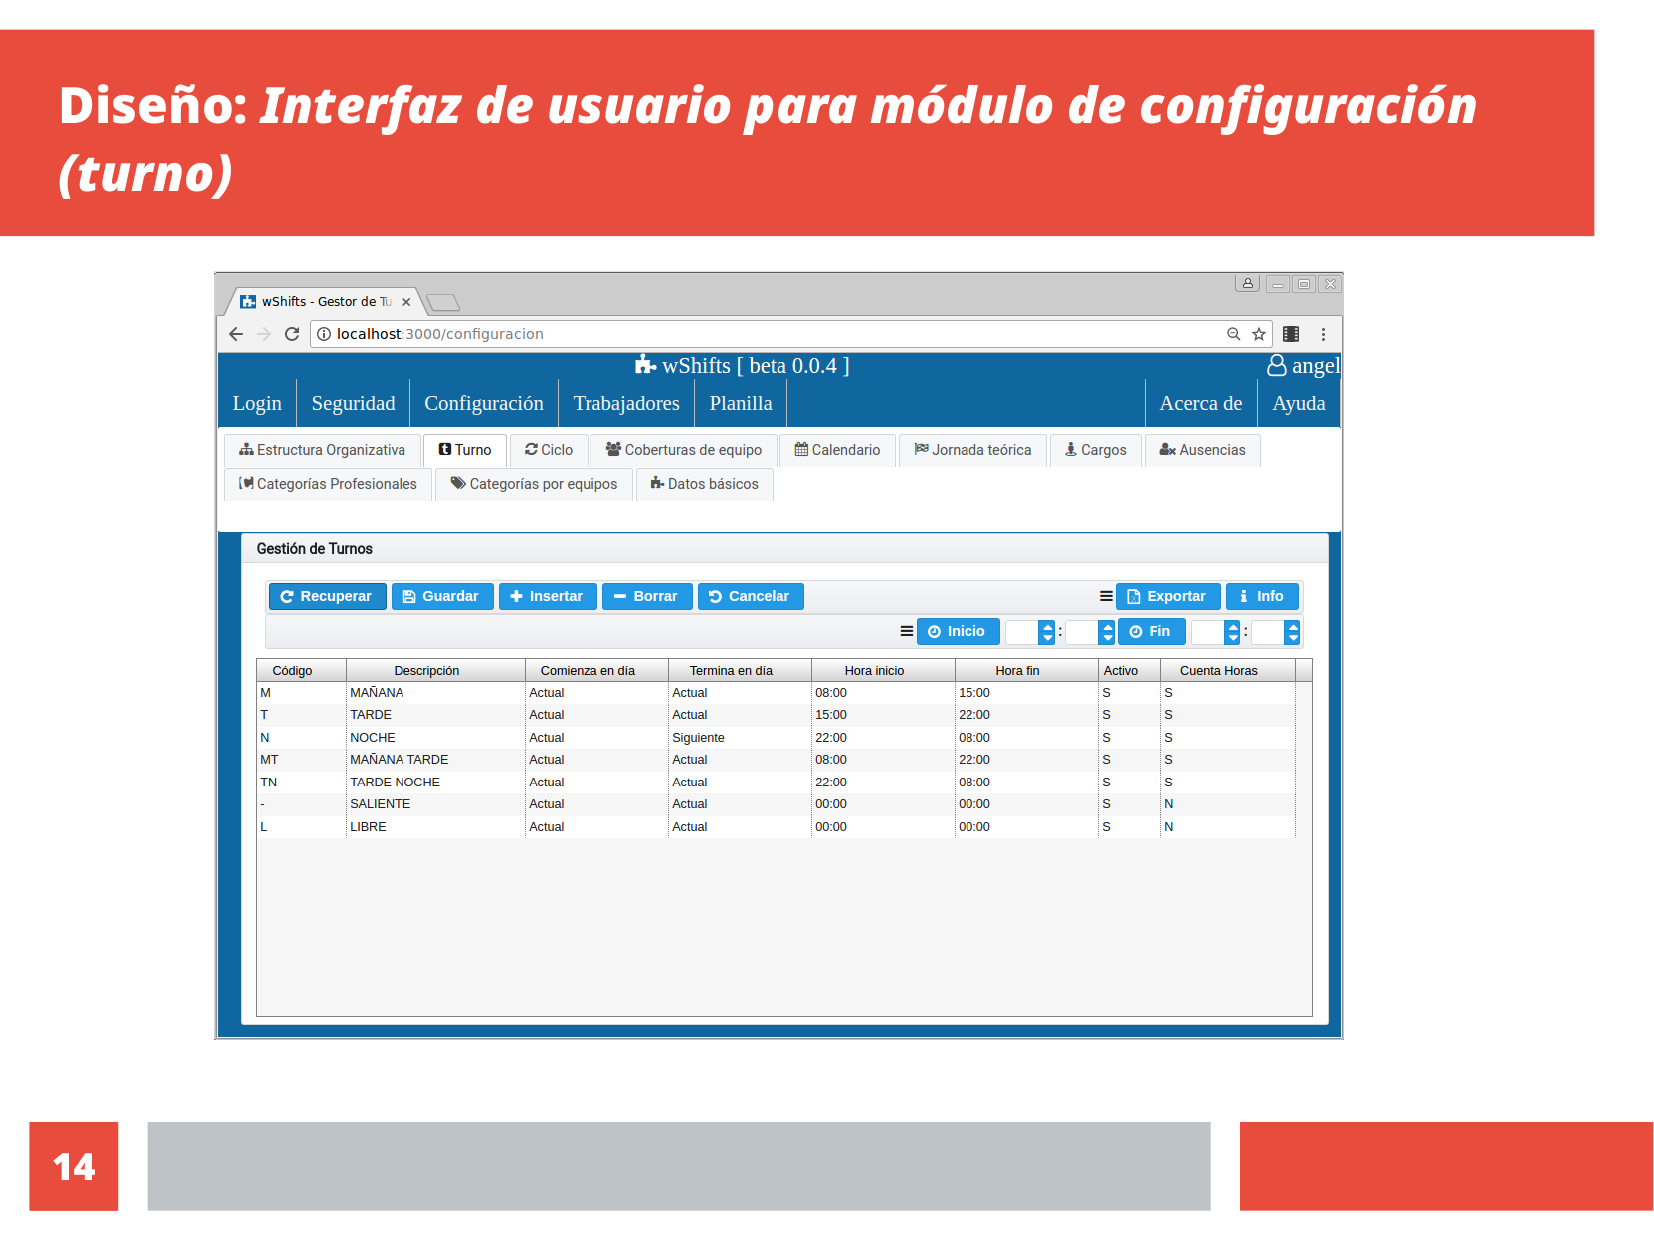

# Diseño: Interfaz de usuario para módulo de configuración (turno)
14